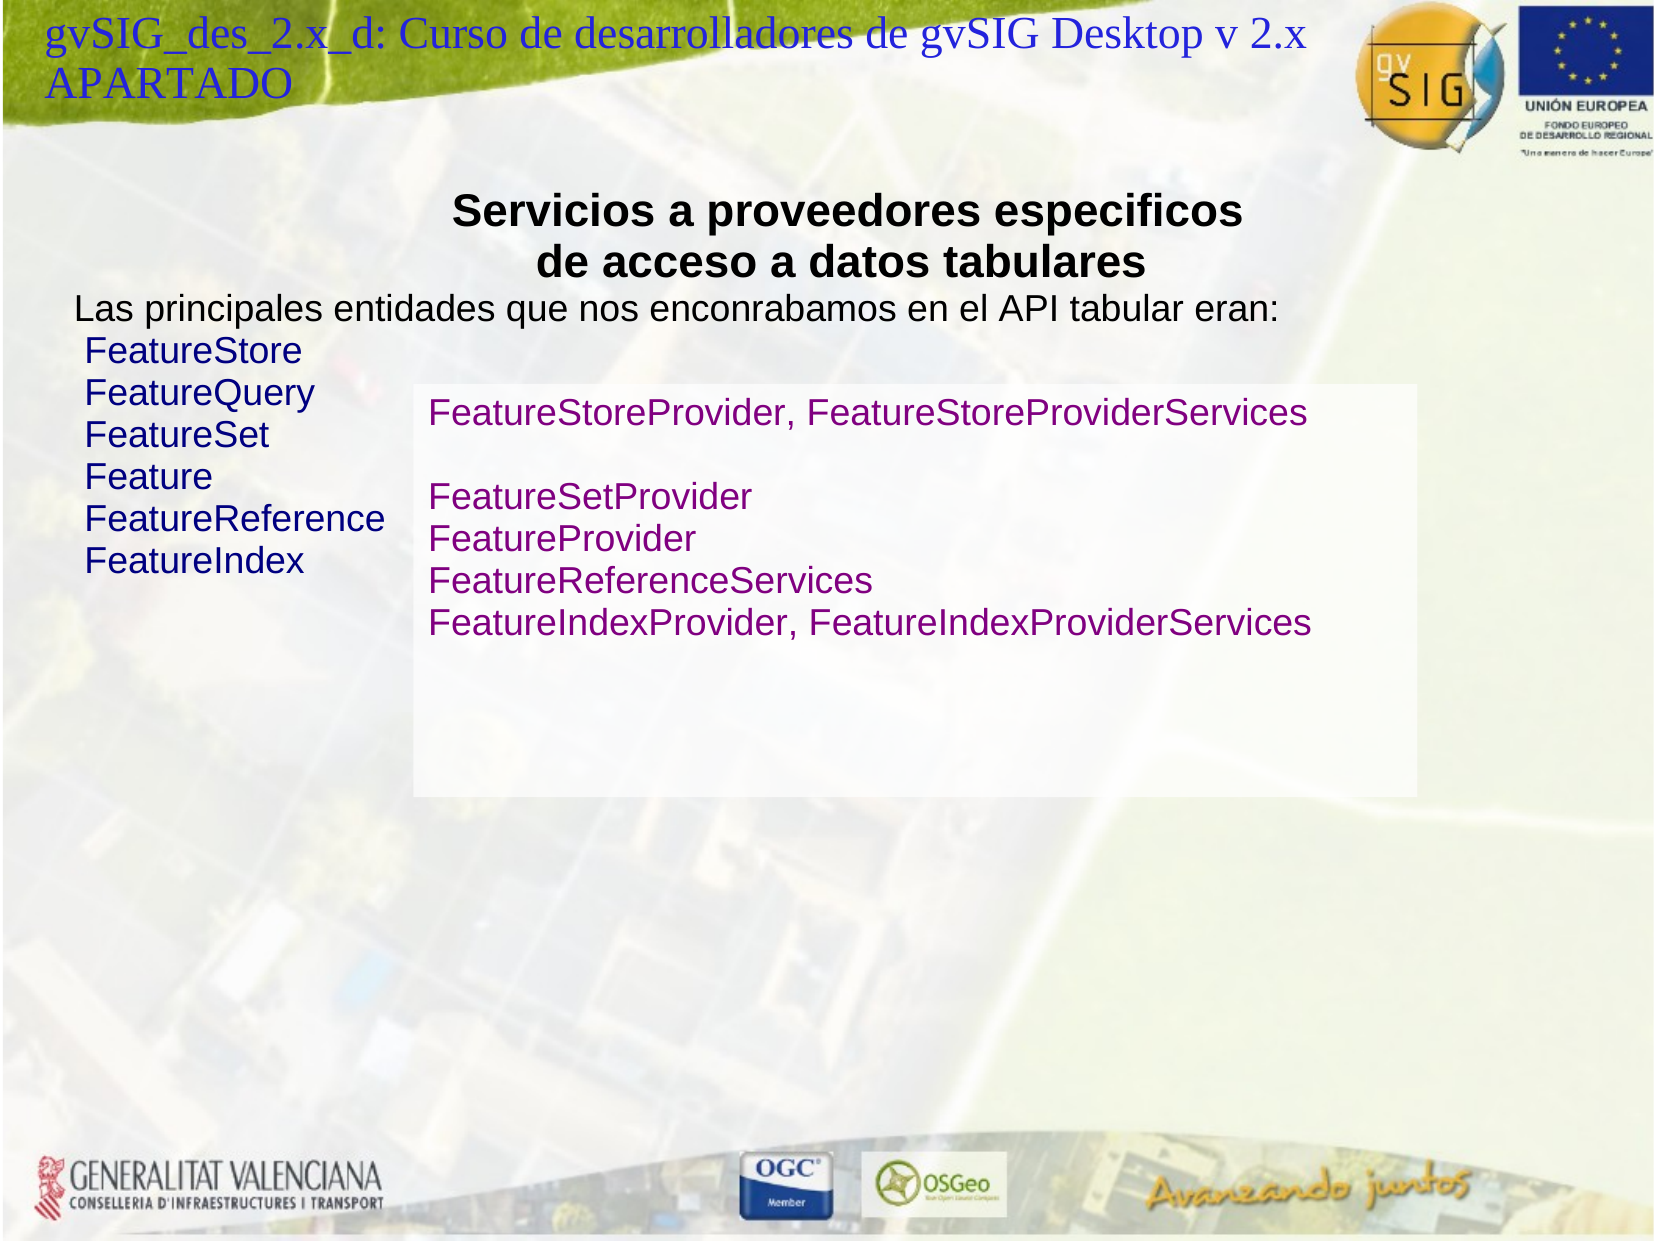

Servicios a proveedores especificos
de acceso a datos tabulares
Las principales entidades que nos enconrabamos en el API tabular eran:
 FeatureStore
 FeatureQuery
 FeatureSet
 Feature
 FeatureReference
 FeatureIndex
FeatureStoreProvider, FeatureStoreProviderServices
FeatureSetProvider
FeatureProvider
FeatureReferenceServices
FeatureIndexProvider, FeatureIndexProviderServices